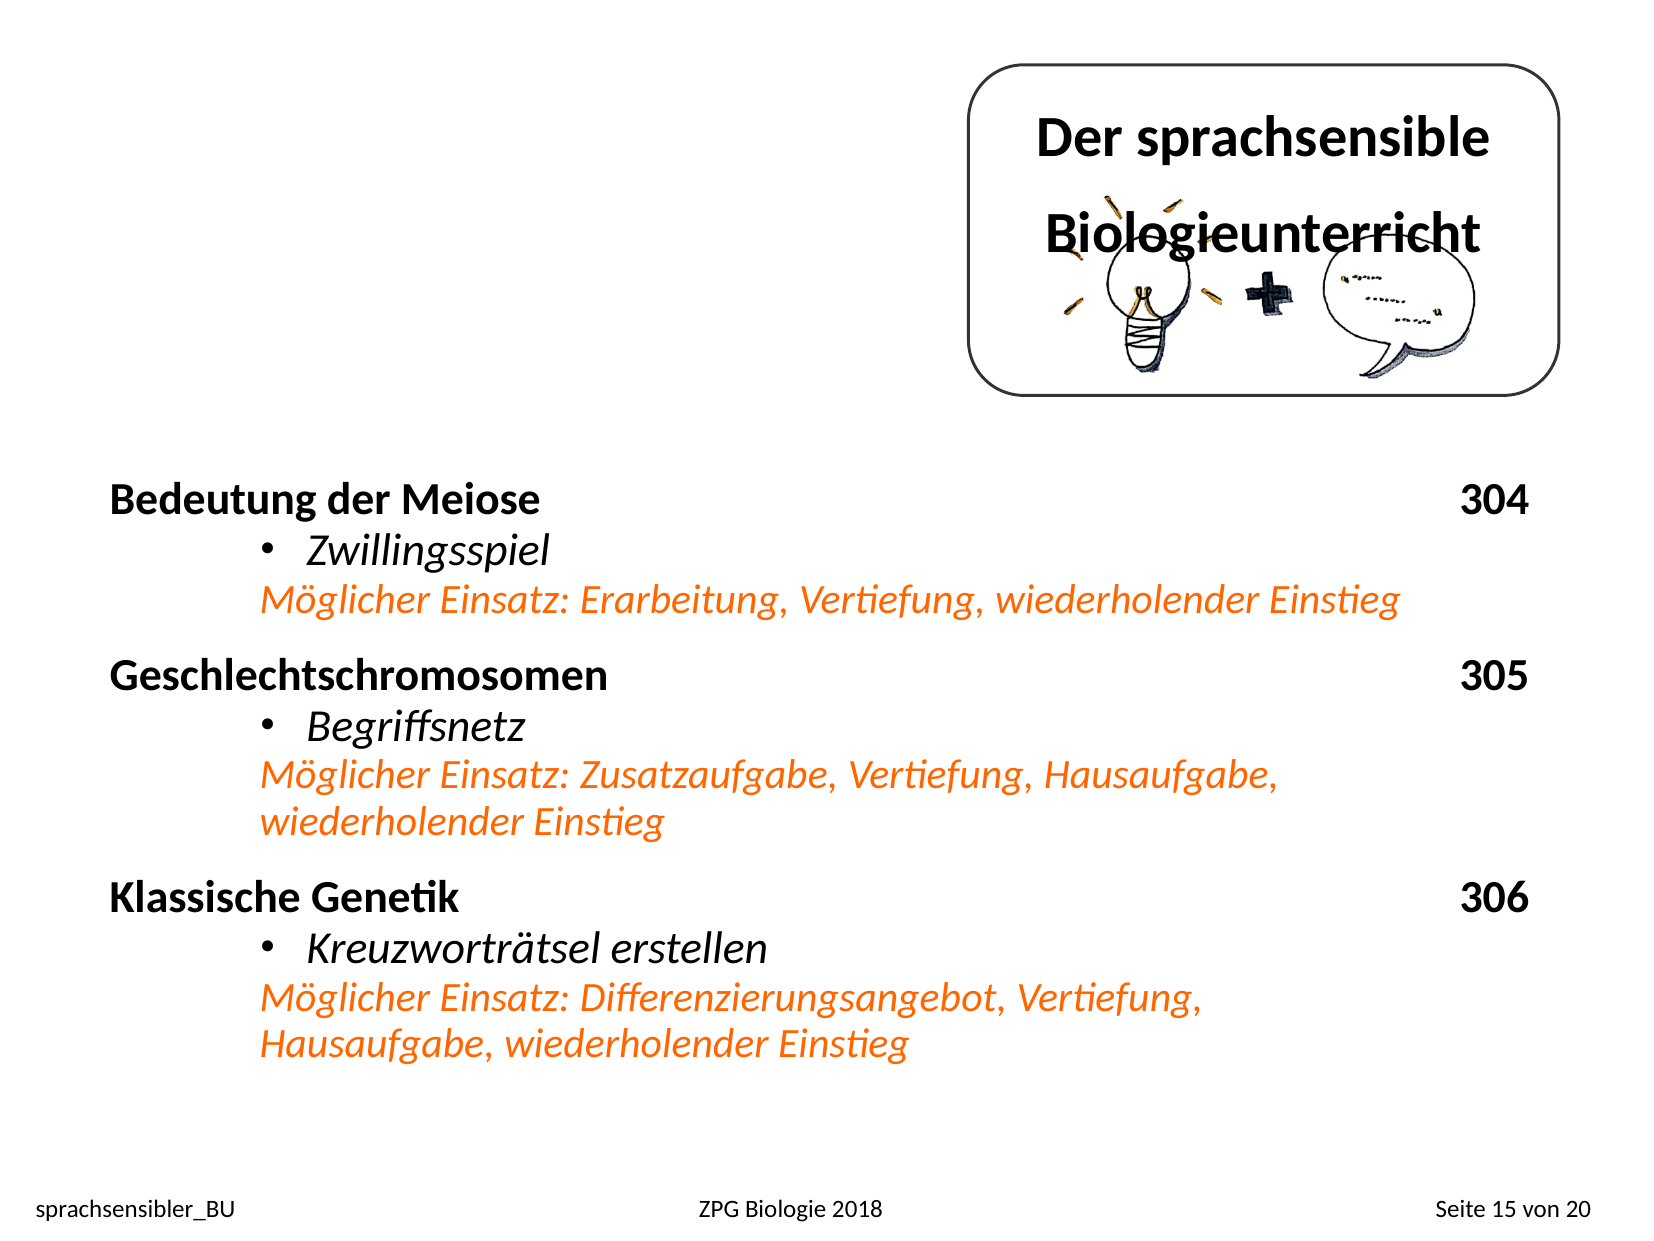

Der sprachsensible
Biologieunterricht
Bedeutung der Meiose													304
Zwillingsspiel
		Möglicher Einsatz: Erarbeitung, Vertiefung, wiederholender Einstieg
Geschlechtschromosomen												305
Begriffsnetz
		Möglicher Einsatz: Zusatzaufgabe, Vertiefung, Hausaufgabe,
		wiederholender Einstieg
Klassische Genetik														306
Kreuzworträtsel erstellen
		Möglicher Einsatz: Differenzierungsangebot, Vertiefung,
		Hausaufgabe, wiederholender Einstieg
sprachsensibler_BU							ZPG Biologie 2018								Seite 15 von 20